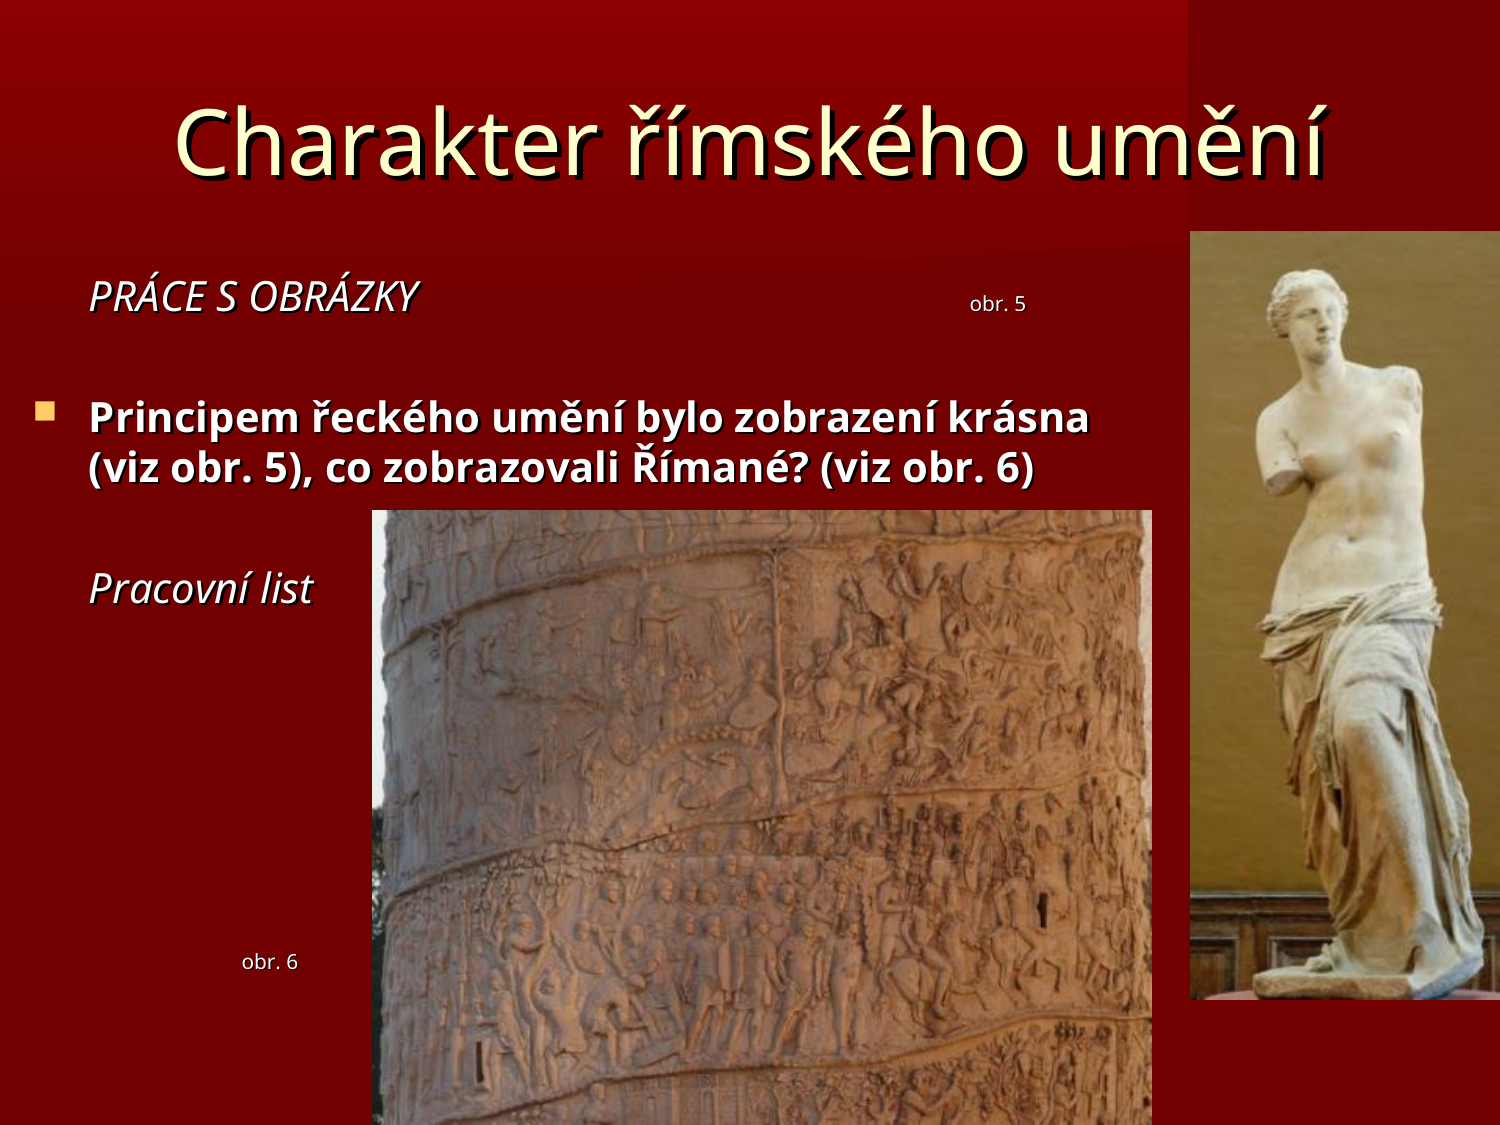

# Charakter římského umění
	PRÁCE S OBRÁZKY obr. 5
Principem řeckého umění bylo zobrazení krásna (viz obr. 5), co zobrazovali Římané? (viz obr. 6)
	Pracovní list
 obr. 6